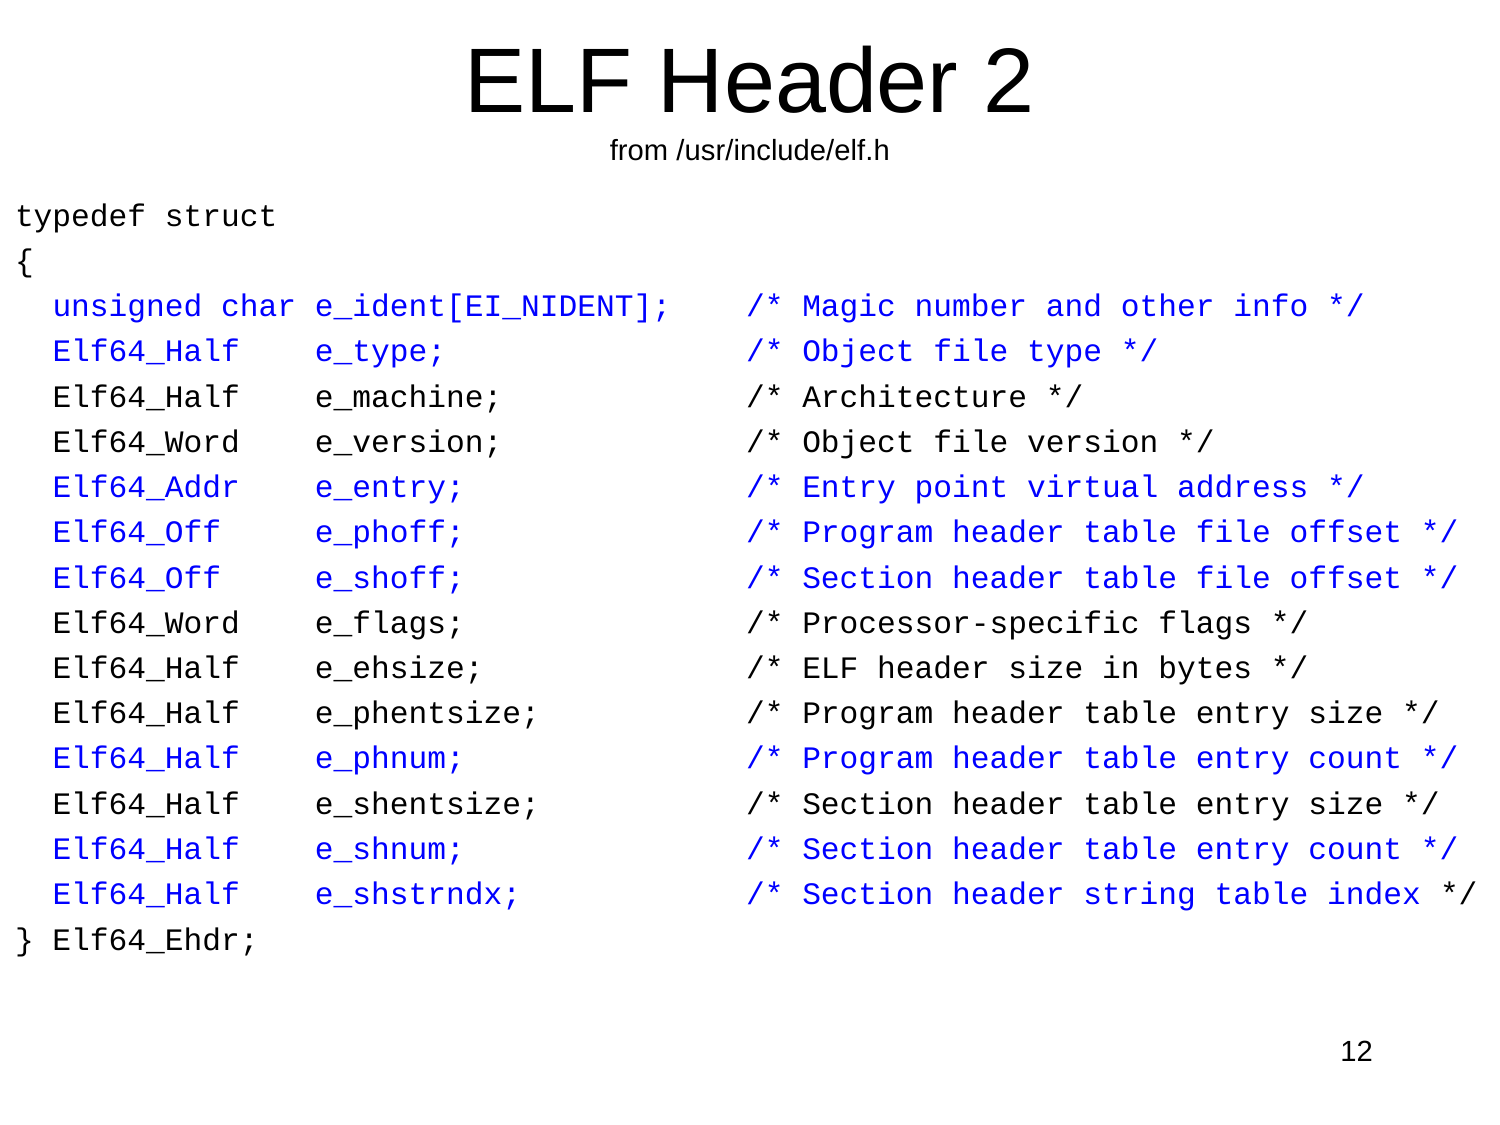

# ELF Header 2 from /usr/include/elf.h
typedef struct
{
 unsigned char e_ident[EI_NIDENT]; /* Magic number and other info */
 Elf64_Half e_type; /* Object file type */
 Elf64_Half e_machine; /* Architecture */
 Elf64_Word e_version; /* Object file version */
 Elf64_Addr e_entry; /* Entry point virtual address */
 Elf64_Off e_phoff; /* Program header table file offset */
 Elf64_Off e_shoff; /* Section header table file offset */
 Elf64_Word e_flags; /* Processor-specific flags */
 Elf64_Half e_ehsize; /* ELF header size in bytes */
 Elf64_Half e_phentsize; /* Program header table entry size */
 Elf64_Half e_phnum; /* Program header table entry count */
 Elf64_Half e_shentsize; /* Section header table entry size */
 Elf64_Half e_shnum; /* Section header table entry count */
 Elf64_Half e_shstrndx; /* Section header string table index */
} Elf64_Ehdr;